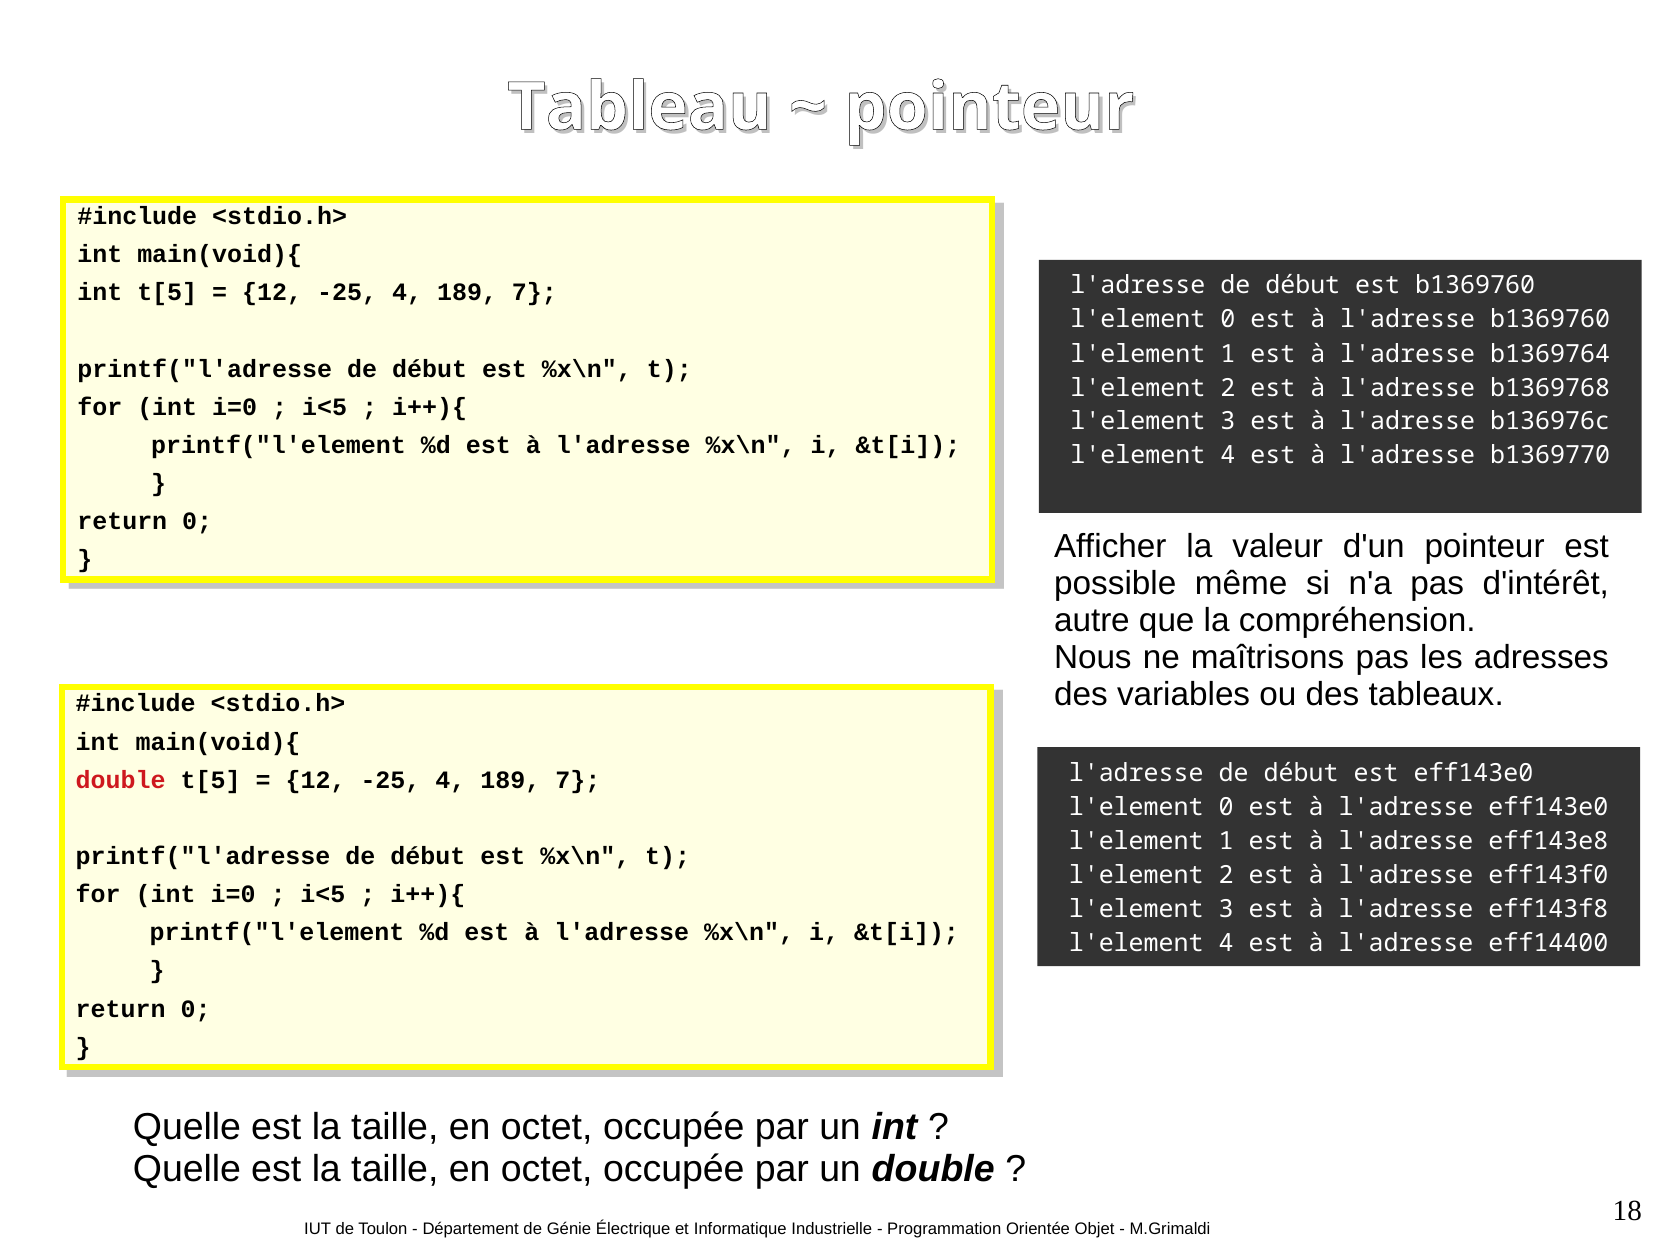

# Tableau ~ pointeur
#include <stdio.h>
int main(void){
int t[5] = {12, -25, 4, 189, 7};
printf("l'adresse de début est %x\n", t);
for (int i=0 ; i<5 ; i++){
	printf("l'element %d est à l'adresse %x\n", i, &t[i]);
	}
return 0;
}
l'adresse de début est b1369760
l'element 0 est à l'adresse b1369760
l'element 1 est à l'adresse b1369764
l'element 2 est à l'adresse b1369768
l'element 3 est à l'adresse b136976c
l'element 4 est à l'adresse b1369770
Afficher la valeur d'un pointeur est possible même si n'a pas d'intérêt, autre que la compréhension.
Nous ne maîtrisons pas les adresses des variables ou des tableaux.
#include <stdio.h>
int main(void){
double t[5] = {12, -25, 4, 189, 7};
printf("l'adresse de début est %x\n", t);
for (int i=0 ; i<5 ; i++){
	printf("l'element %d est à l'adresse %x\n", i, &t[i]);
	}
return 0;
}
l'adresse de début est eff143e0
l'element 0 est à l'adresse eff143e0
l'element 1 est à l'adresse eff143e8
l'element 2 est à l'adresse eff143f0
l'element 3 est à l'adresse eff143f8
l'element 4 est à l'adresse eff14400
Quelle est la taille, en octet, occupée par un int ?
Quelle est la taille, en octet, occupée par un double ?